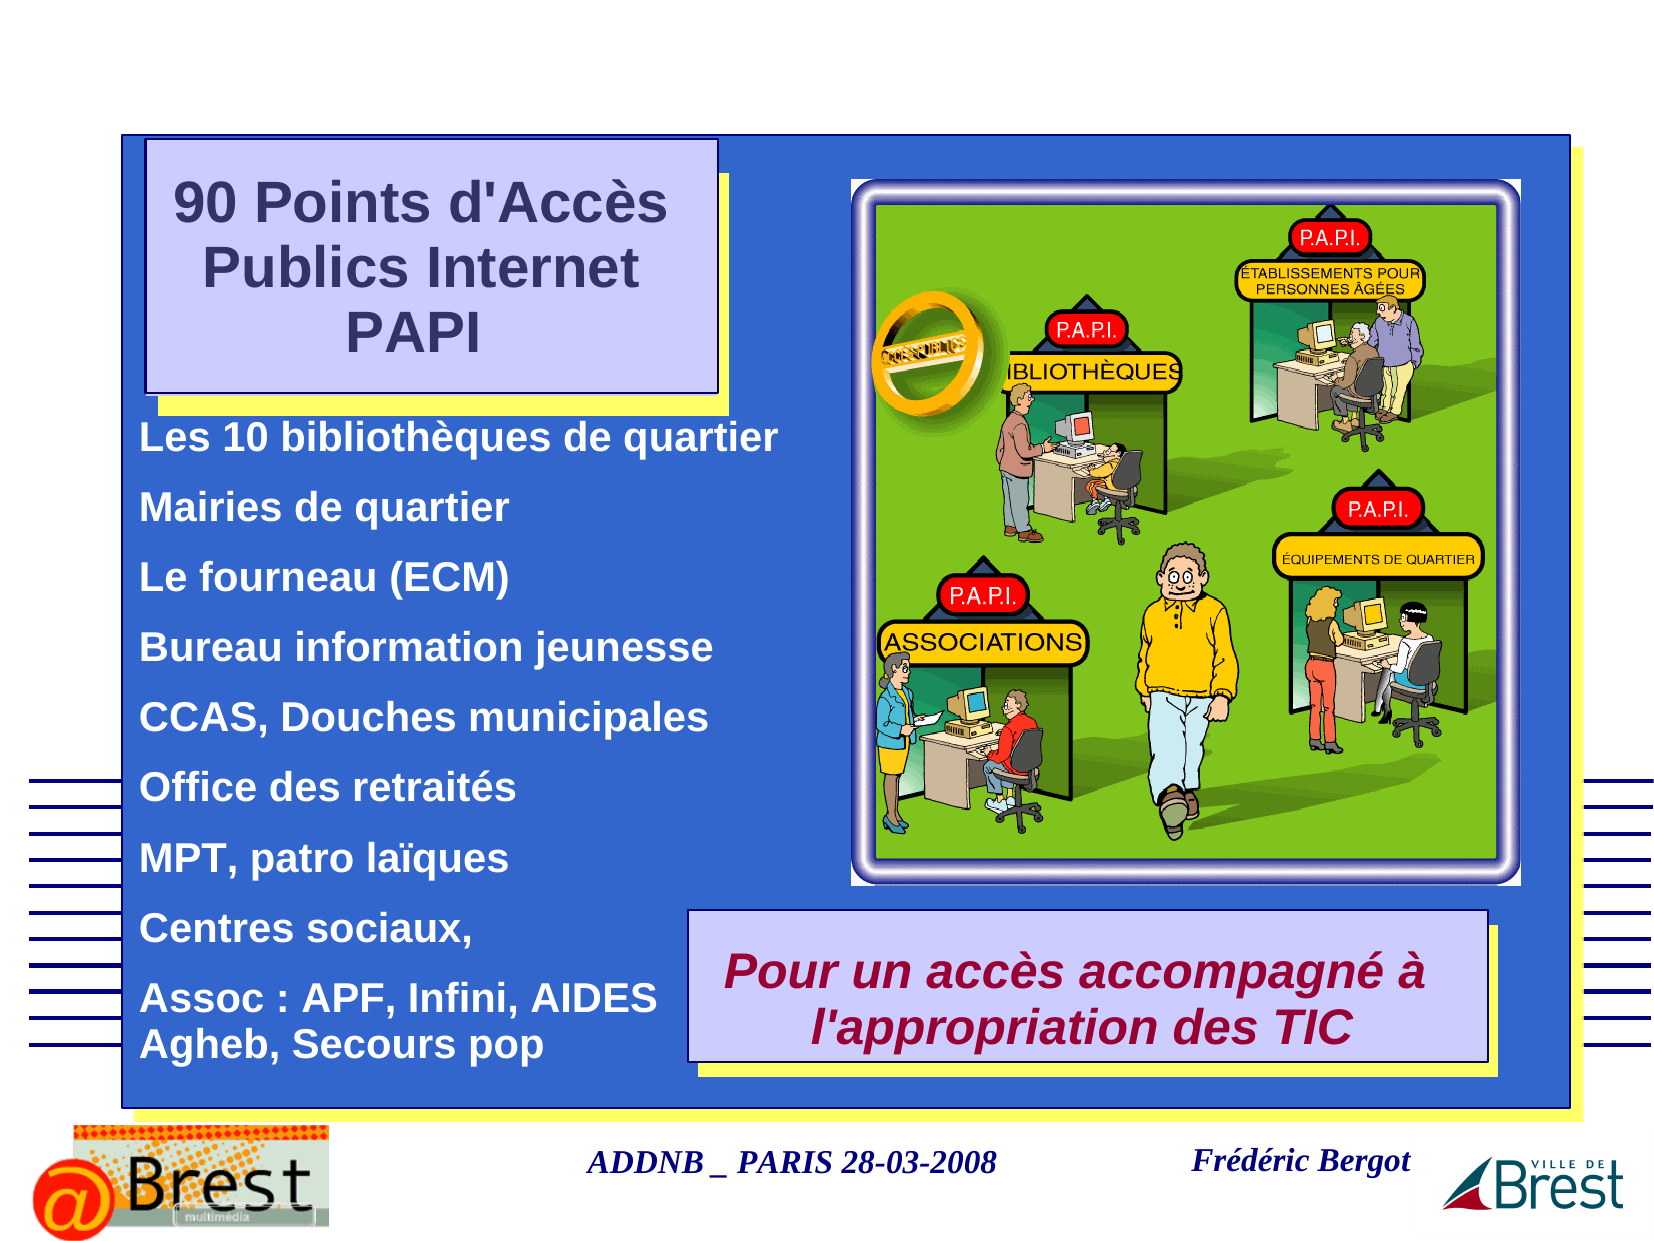

90 Points d'Accès
Publics Internet
PAPI
Et un enjeu m
é
Les 10 bibliothèques de quartier
Mairies de quartier
Le fourneau (ECM)
Bureau information jeunesse
CCAS, Douches municipales
Office des retraités
MPT, patro laïques
Centres sociaux,
Assoc : APF, Infini, AIDES Agheb, Secours pop
Pour un accès accompagné à
l'appropriation des TIC
Une diversit
é
d
’
expression